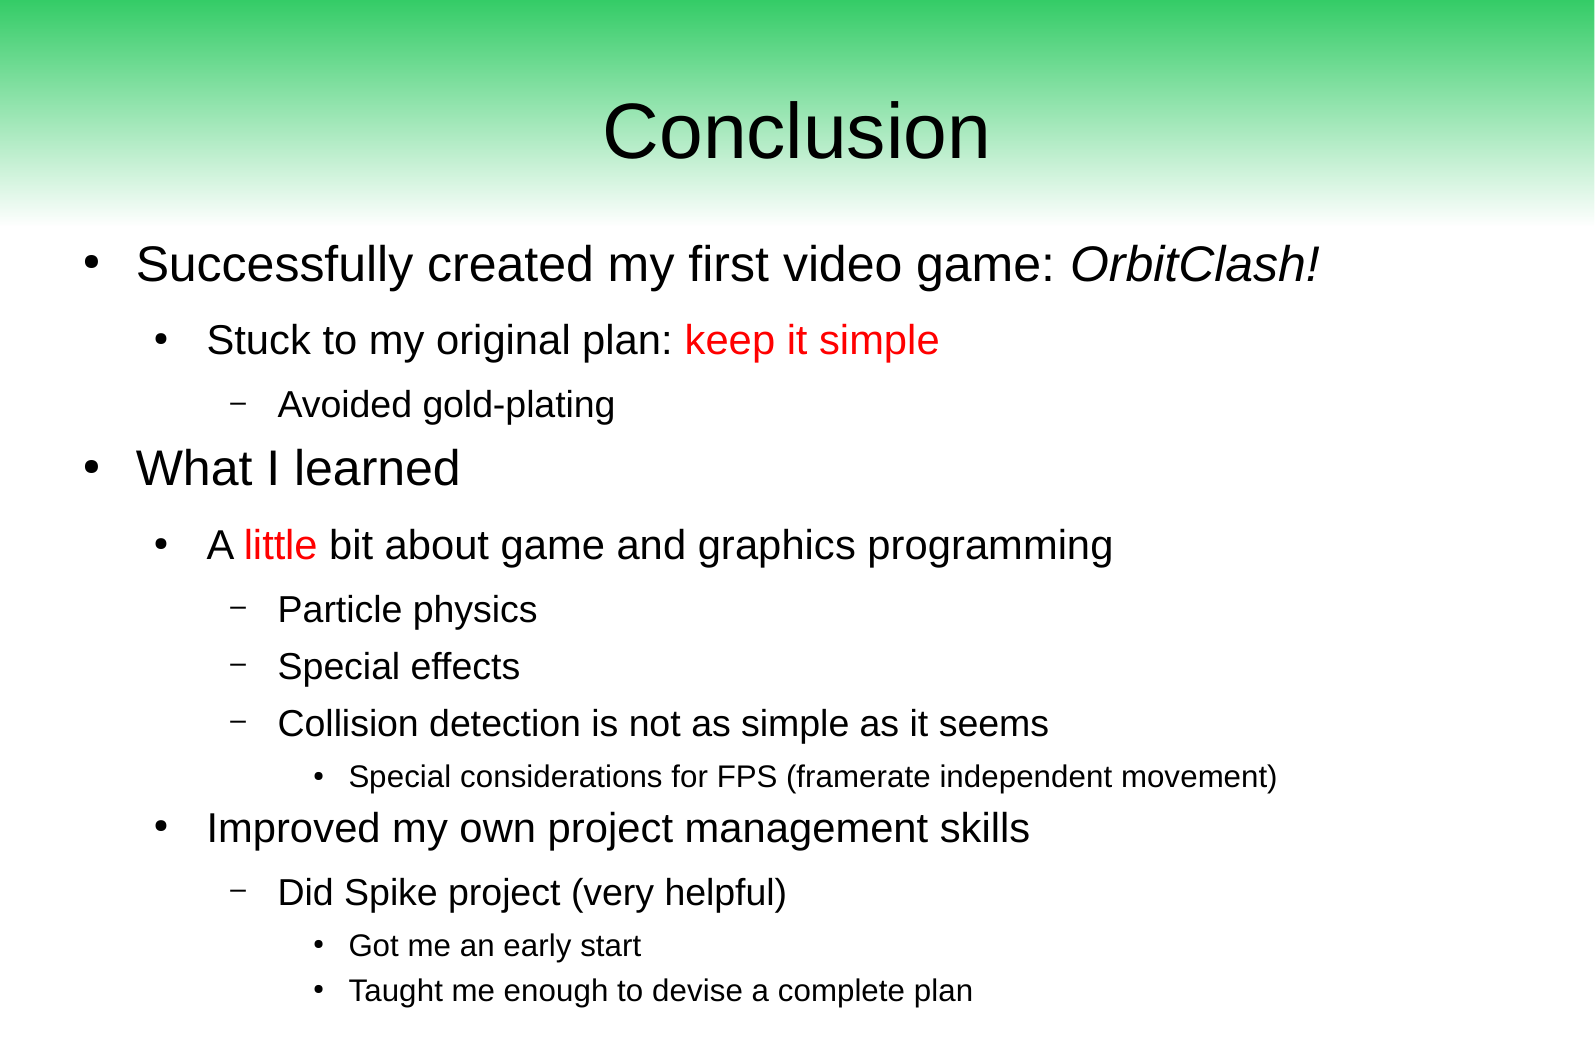

# Conclusion
Successfully created my first video game: OrbitClash!
Stuck to my original plan: keep it simple
Avoided gold-plating
What I learned
A little bit about game and graphics programming
Particle physics
Special effects
Collision detection is not as simple as it seems
Special considerations for FPS (framerate independent movement)
Improved my own project management skills
Did Spike project (very helpful)
Got me an early start
Taught me enough to devise a complete plan